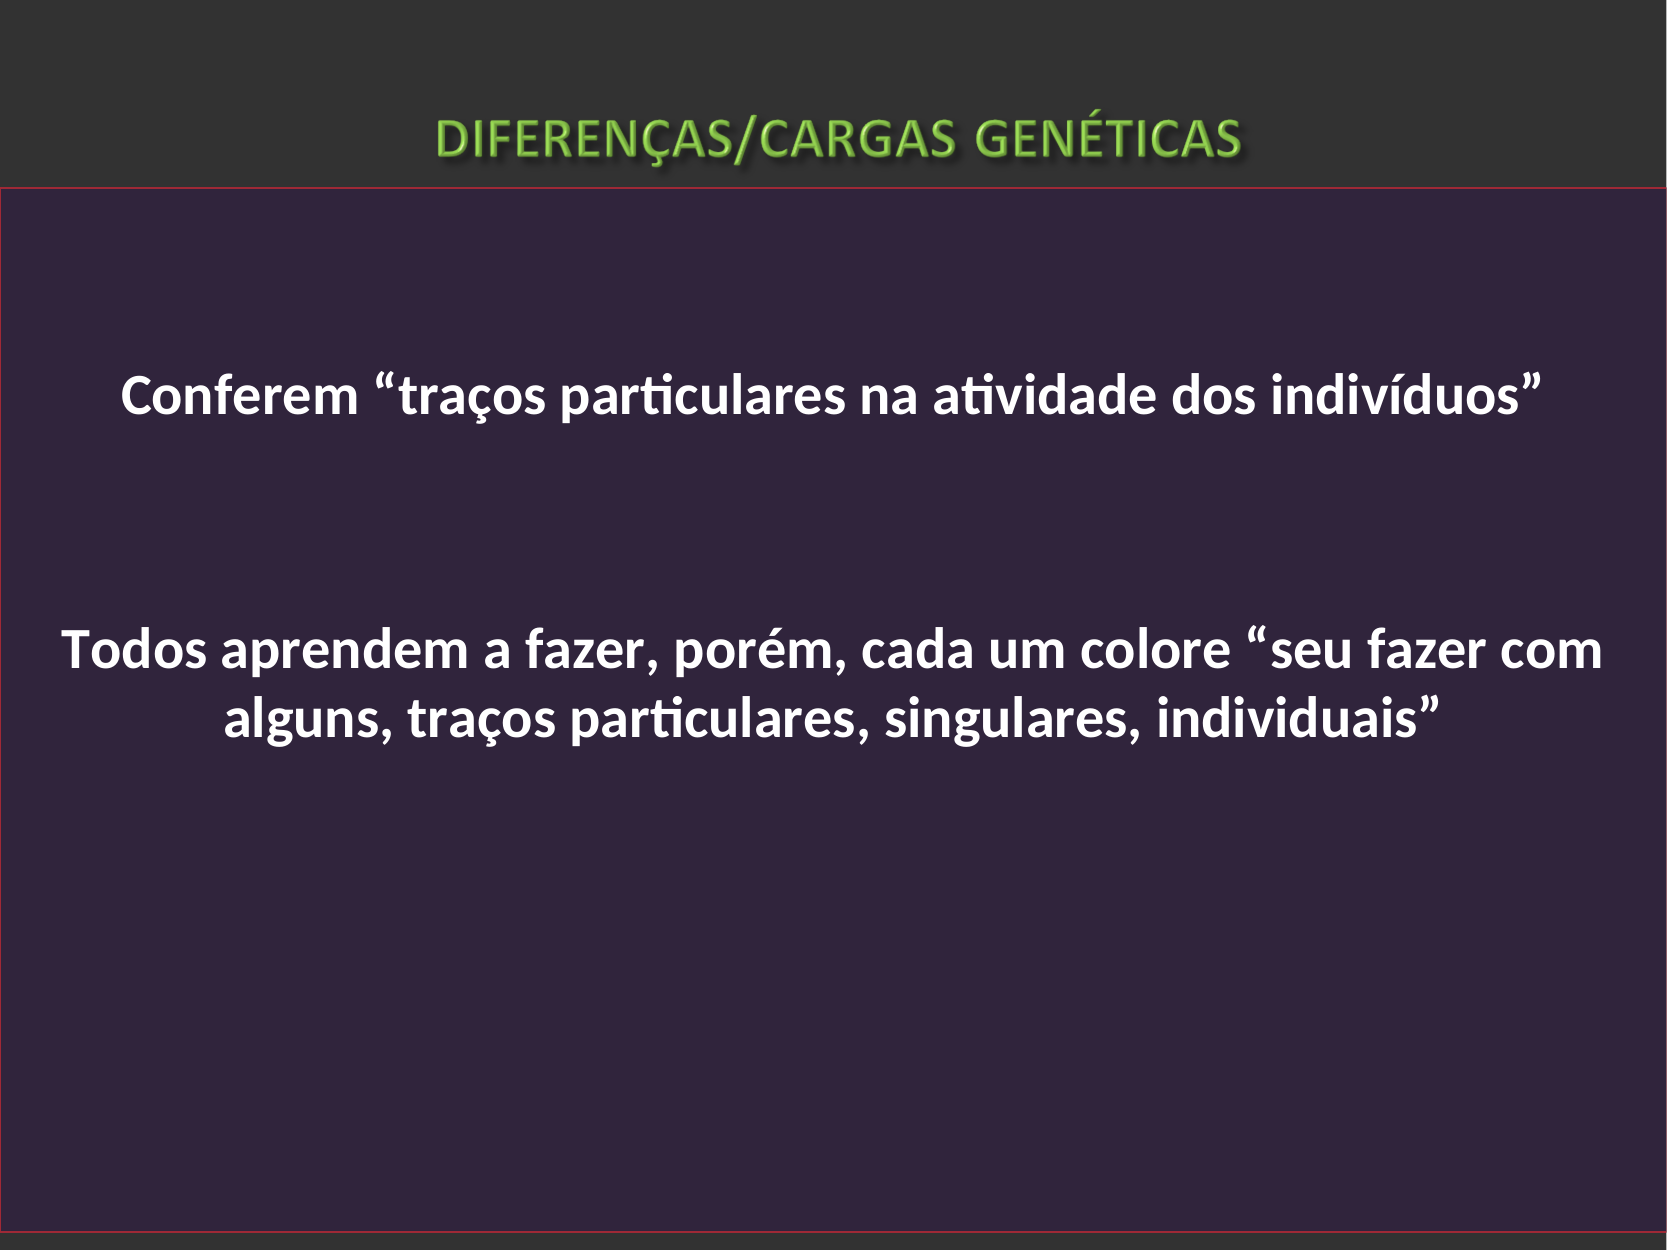

# Conferem “traços particulares na atividade dos indivíduos”
Todos aprendem a fazer, porém, cada um colore “seu fazer com alguns, traços particulares, singulares, individuais”